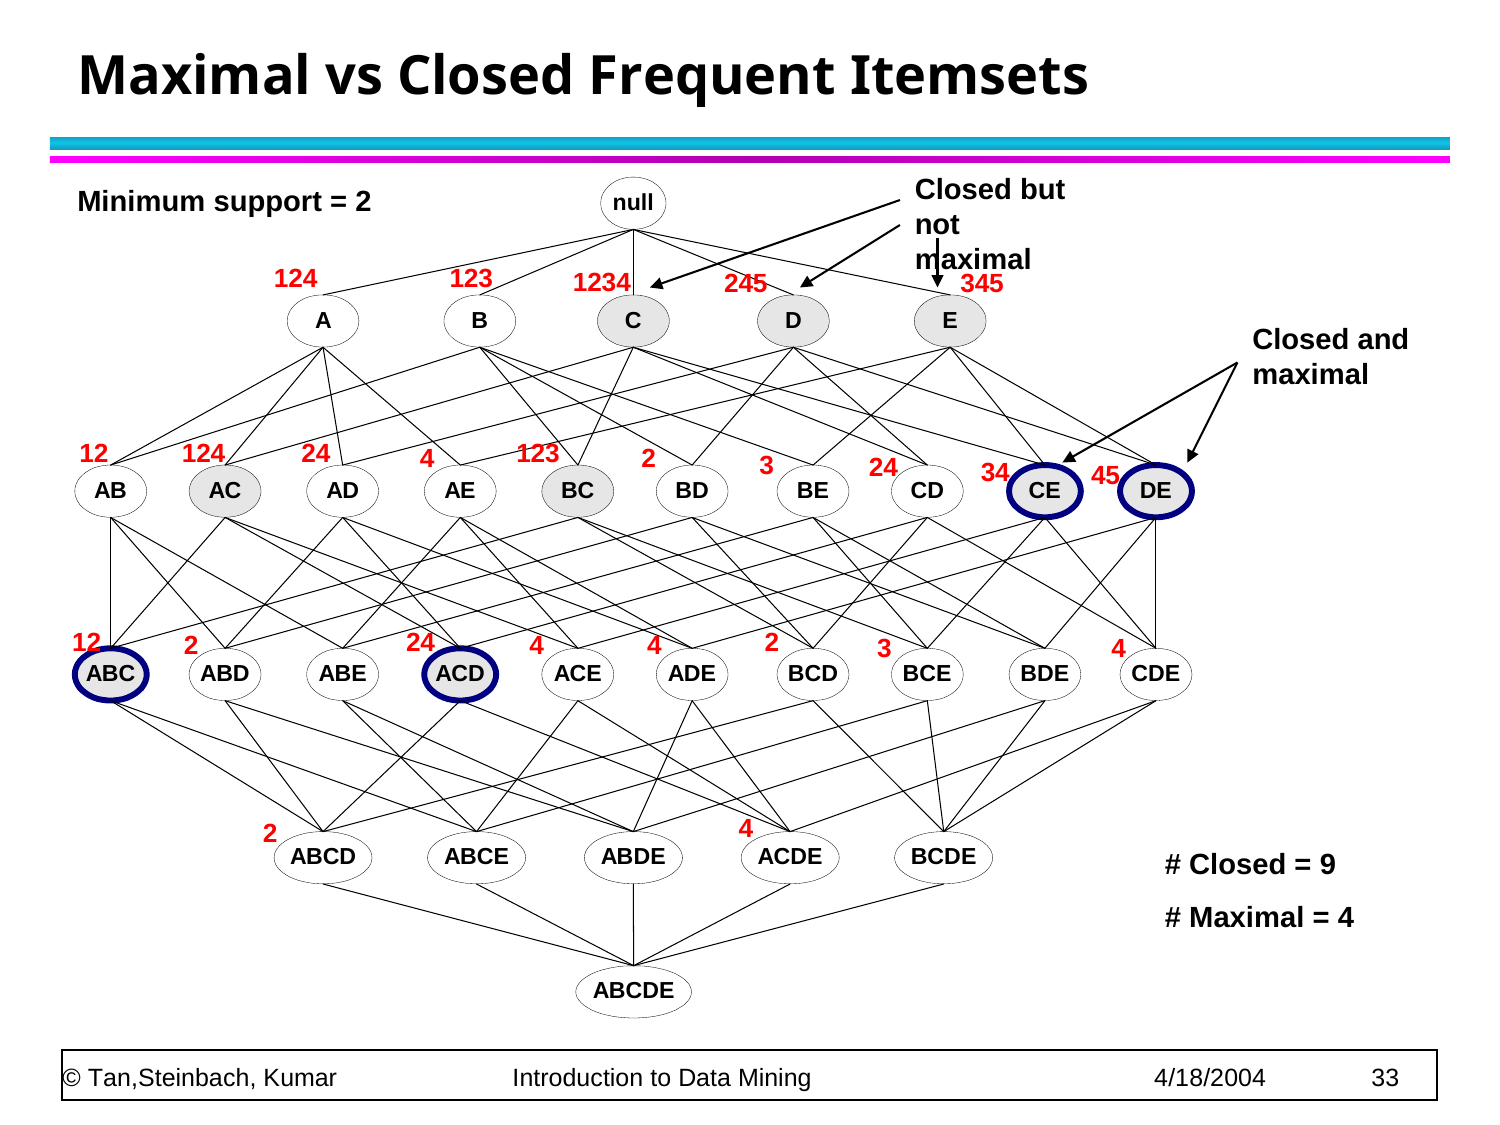

# Maximal vs Closed Frequent Itemsets
Closed but not maximal
Minimum support = 2
Closed and maximal
# Closed = 9
# Maximal = 4